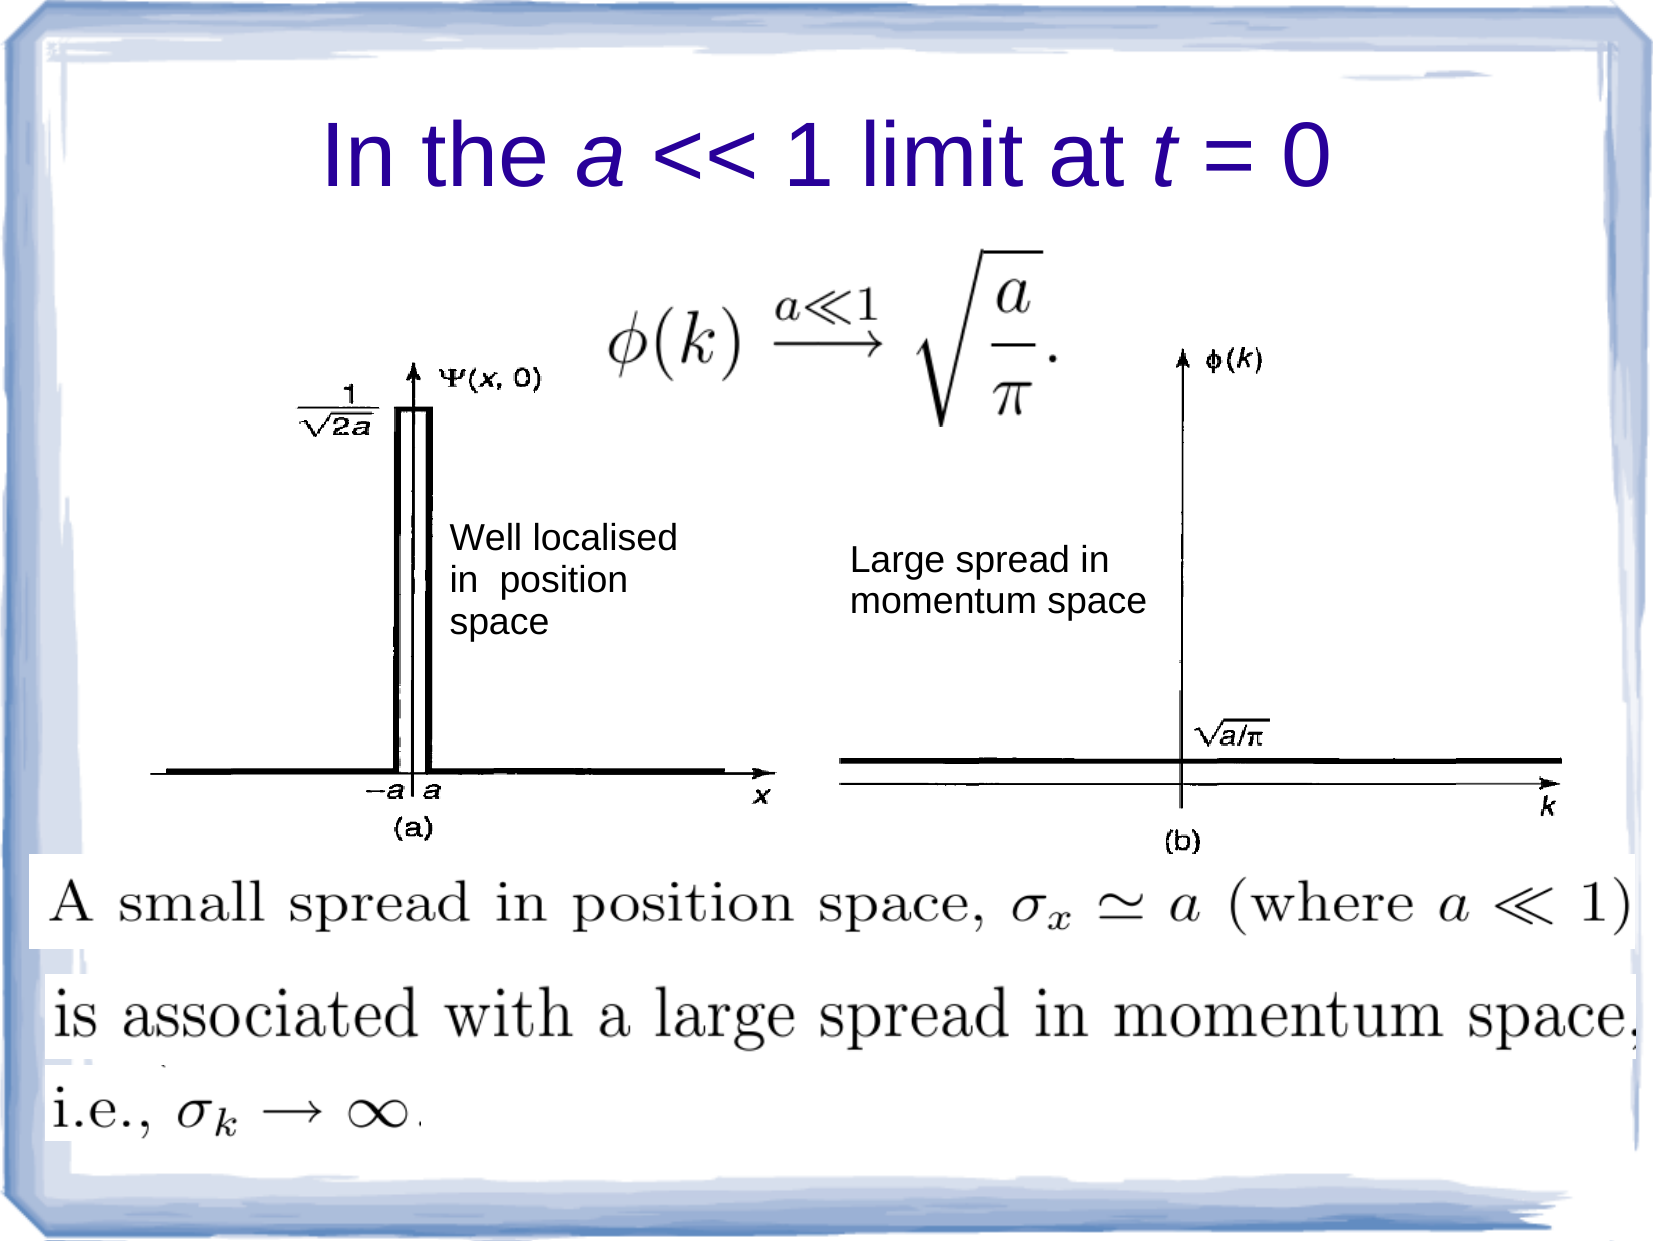

# In the a << 1 limit at t = 0
Well localised in position space
Large spread in momentum space